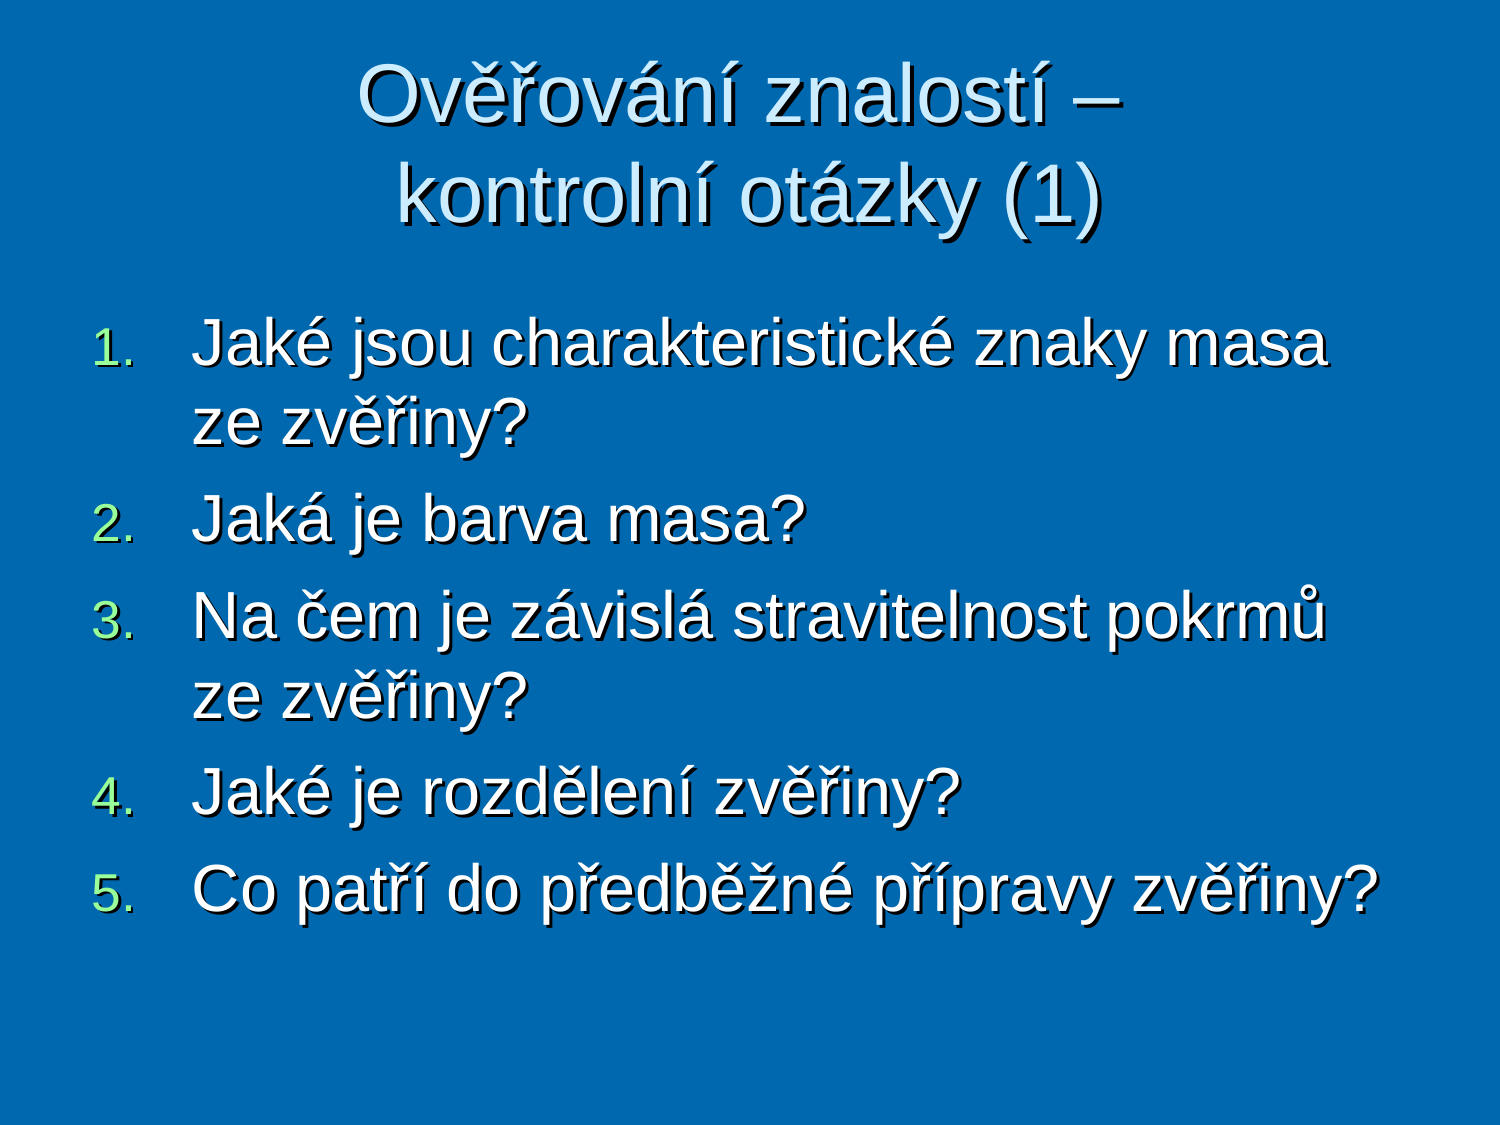

# Ověřování znalostí – kontrolní otázky (1)
Jaké jsou charakteristické znaky masa ze zvěřiny?
Jaká je barva masa?
Na čem je závislá stravitelnost pokrmů ze zvěřiny?
Jaké je rozdělení zvěřiny?
Co patří do předběžné přípravy zvěřiny?